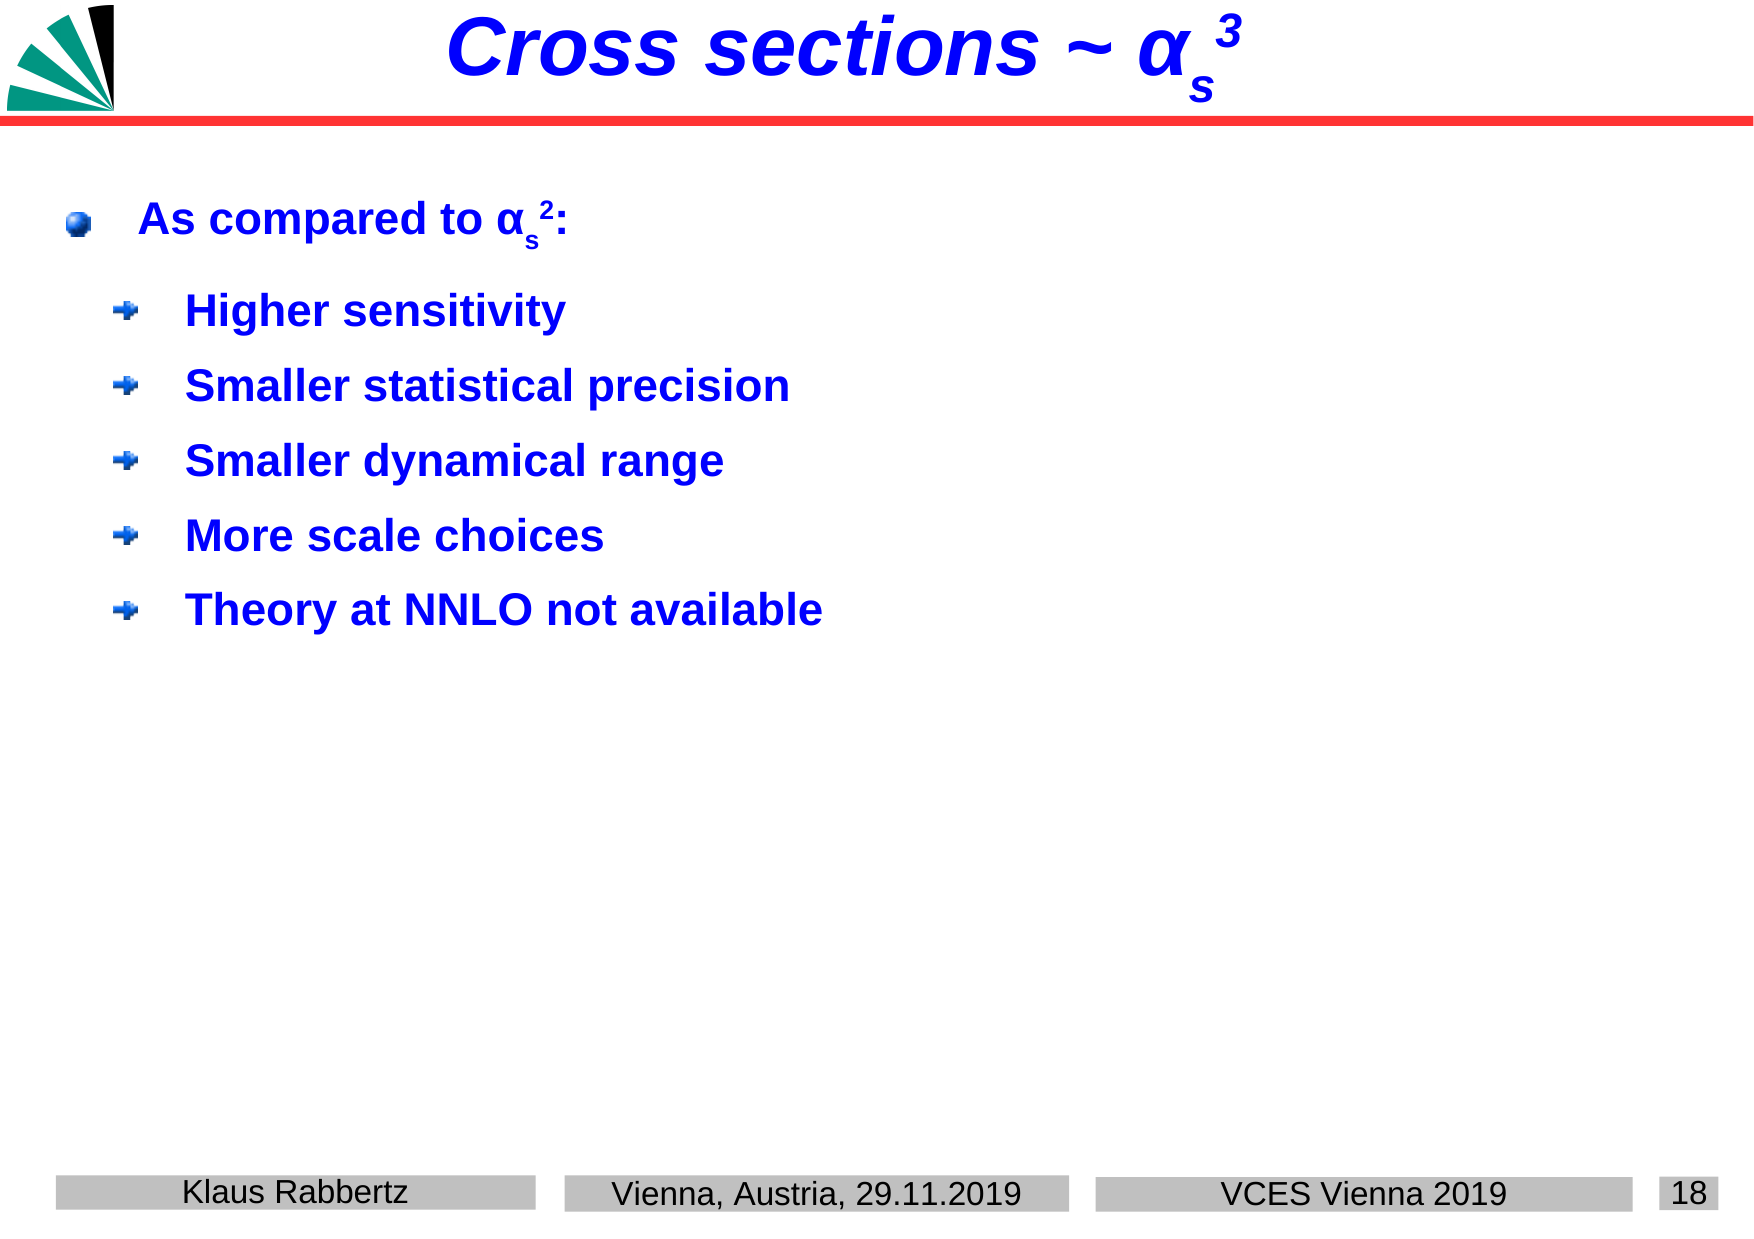

# Cross sections ~ αs3
As compared to αs2:
Higher sensitivity
Smaller statistical precision
Smaller dynamical range
More scale choices
Theory at NNLO not available